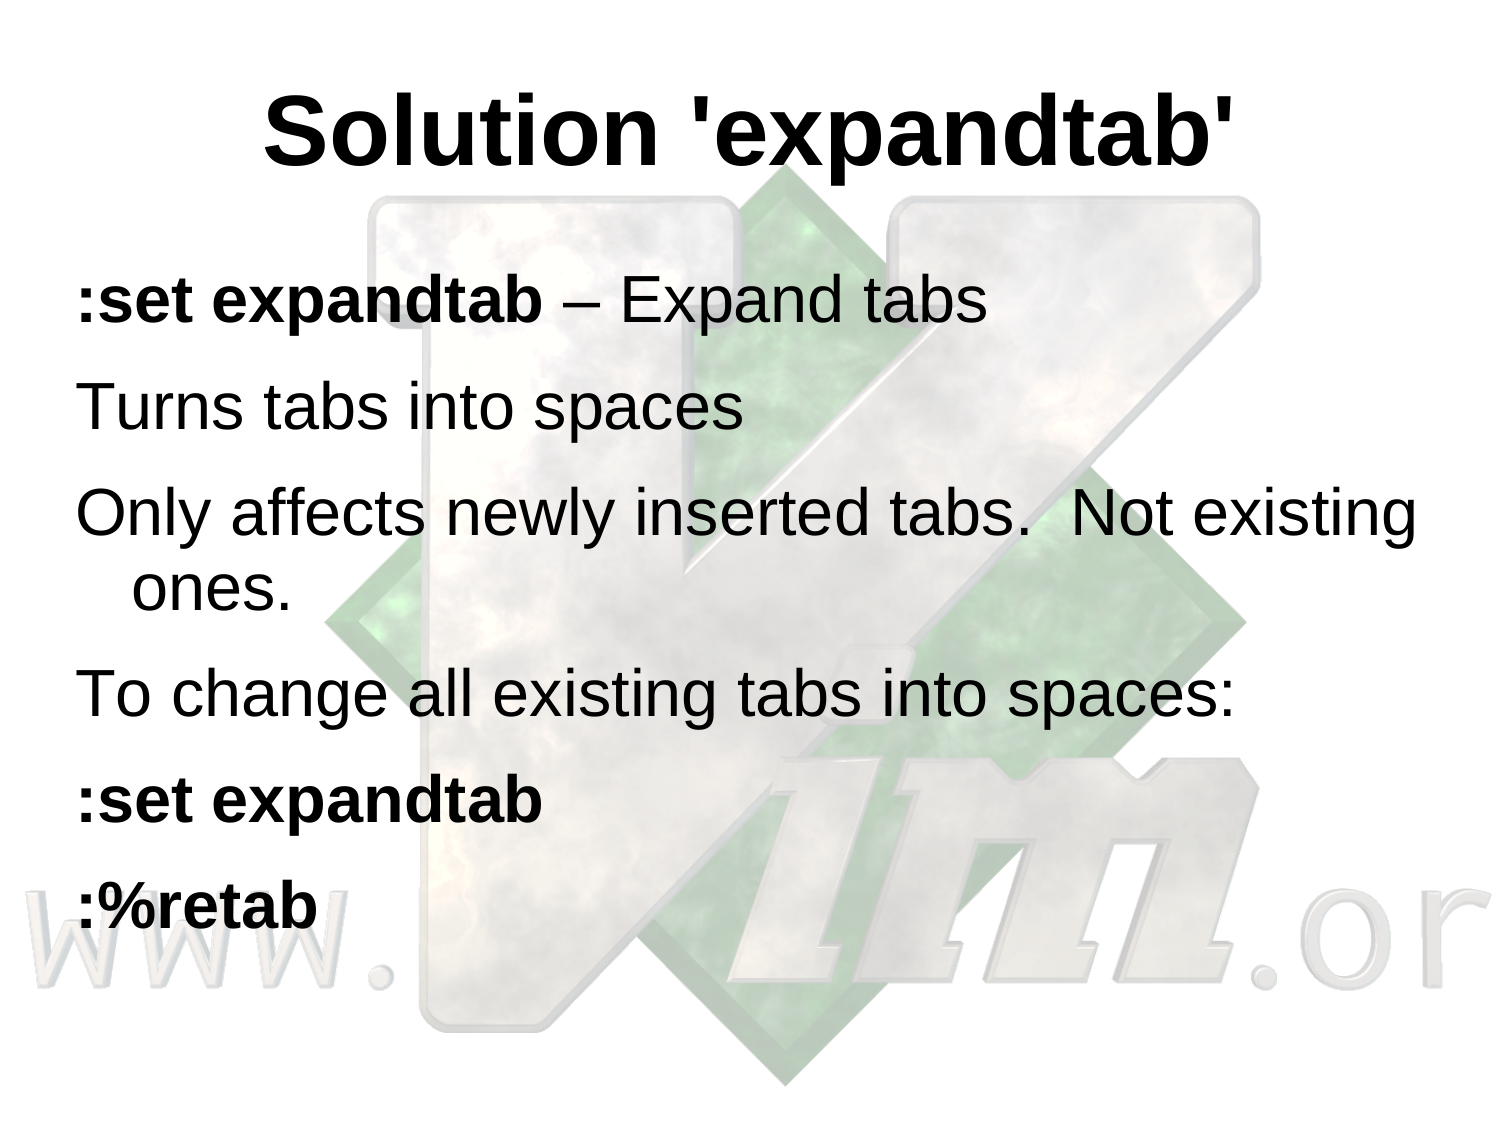

# Solution 'expandtab'
:set expandtab – Expand tabs
Turns tabs into spaces
Only affects newly inserted tabs. Not existing ones.
To change all existing tabs into spaces:
:set expandtab
:%retab